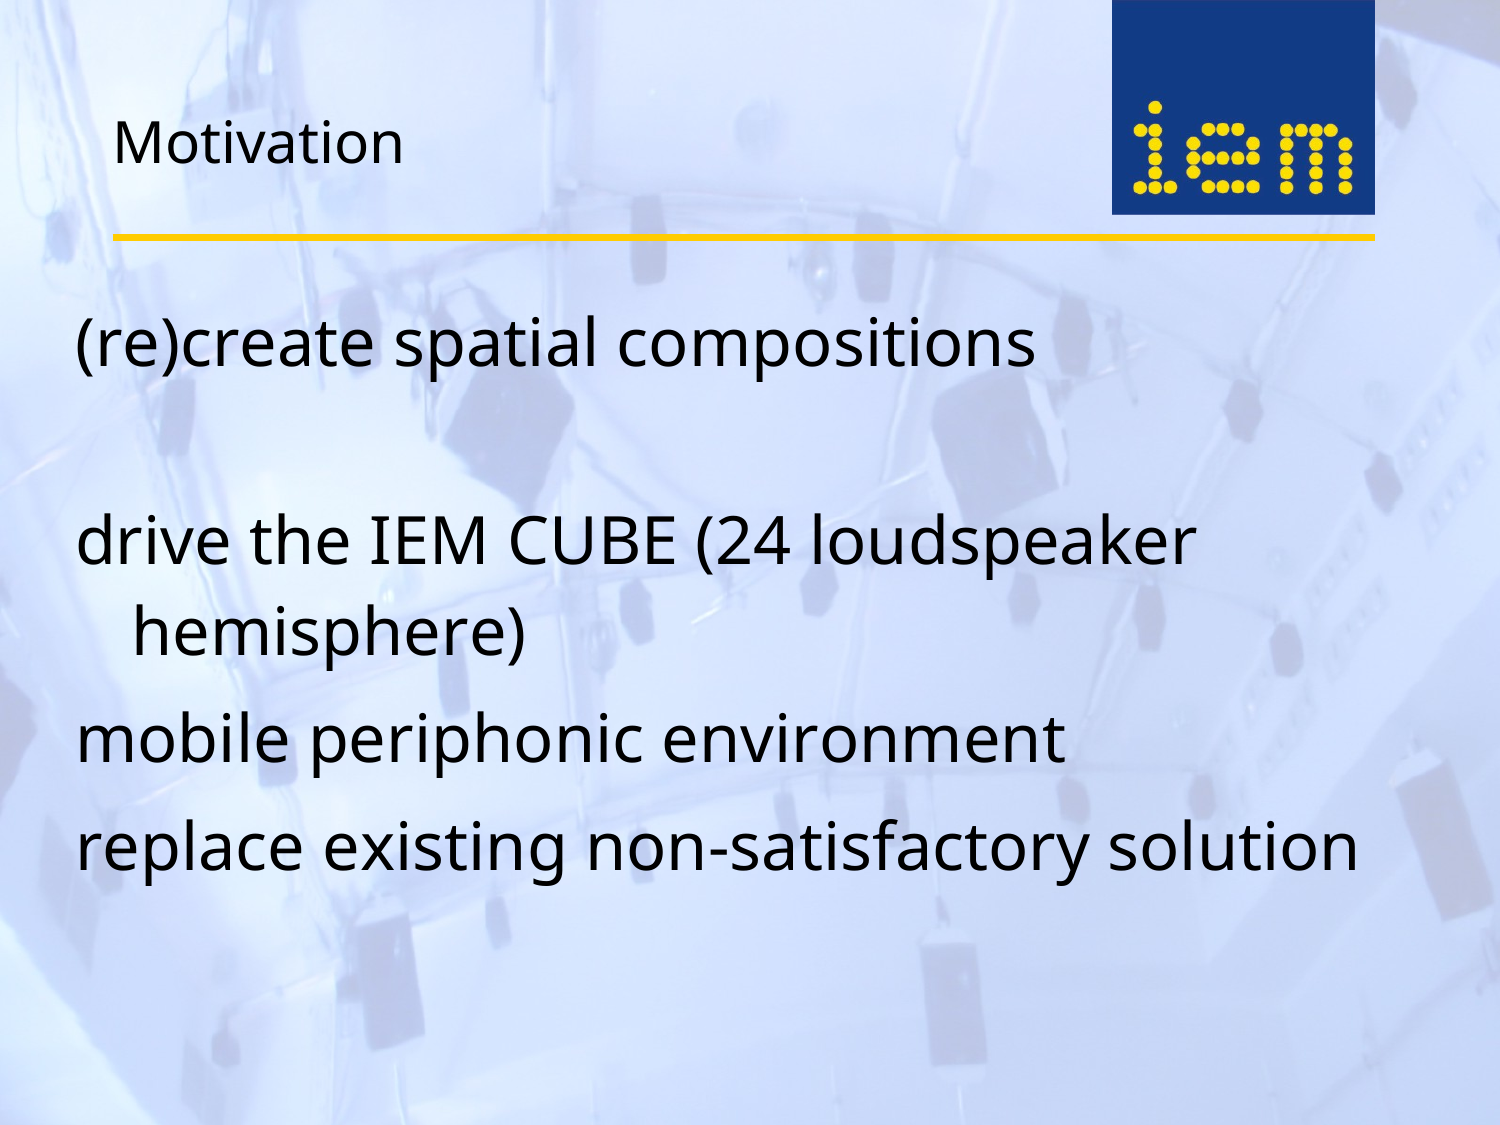

# Motivation
(re)create spatial compositions
drive the IEM CUBE (24 loudspeaker hemisphere)
mobile periphonic environment
replace existing non-satisfactory solution